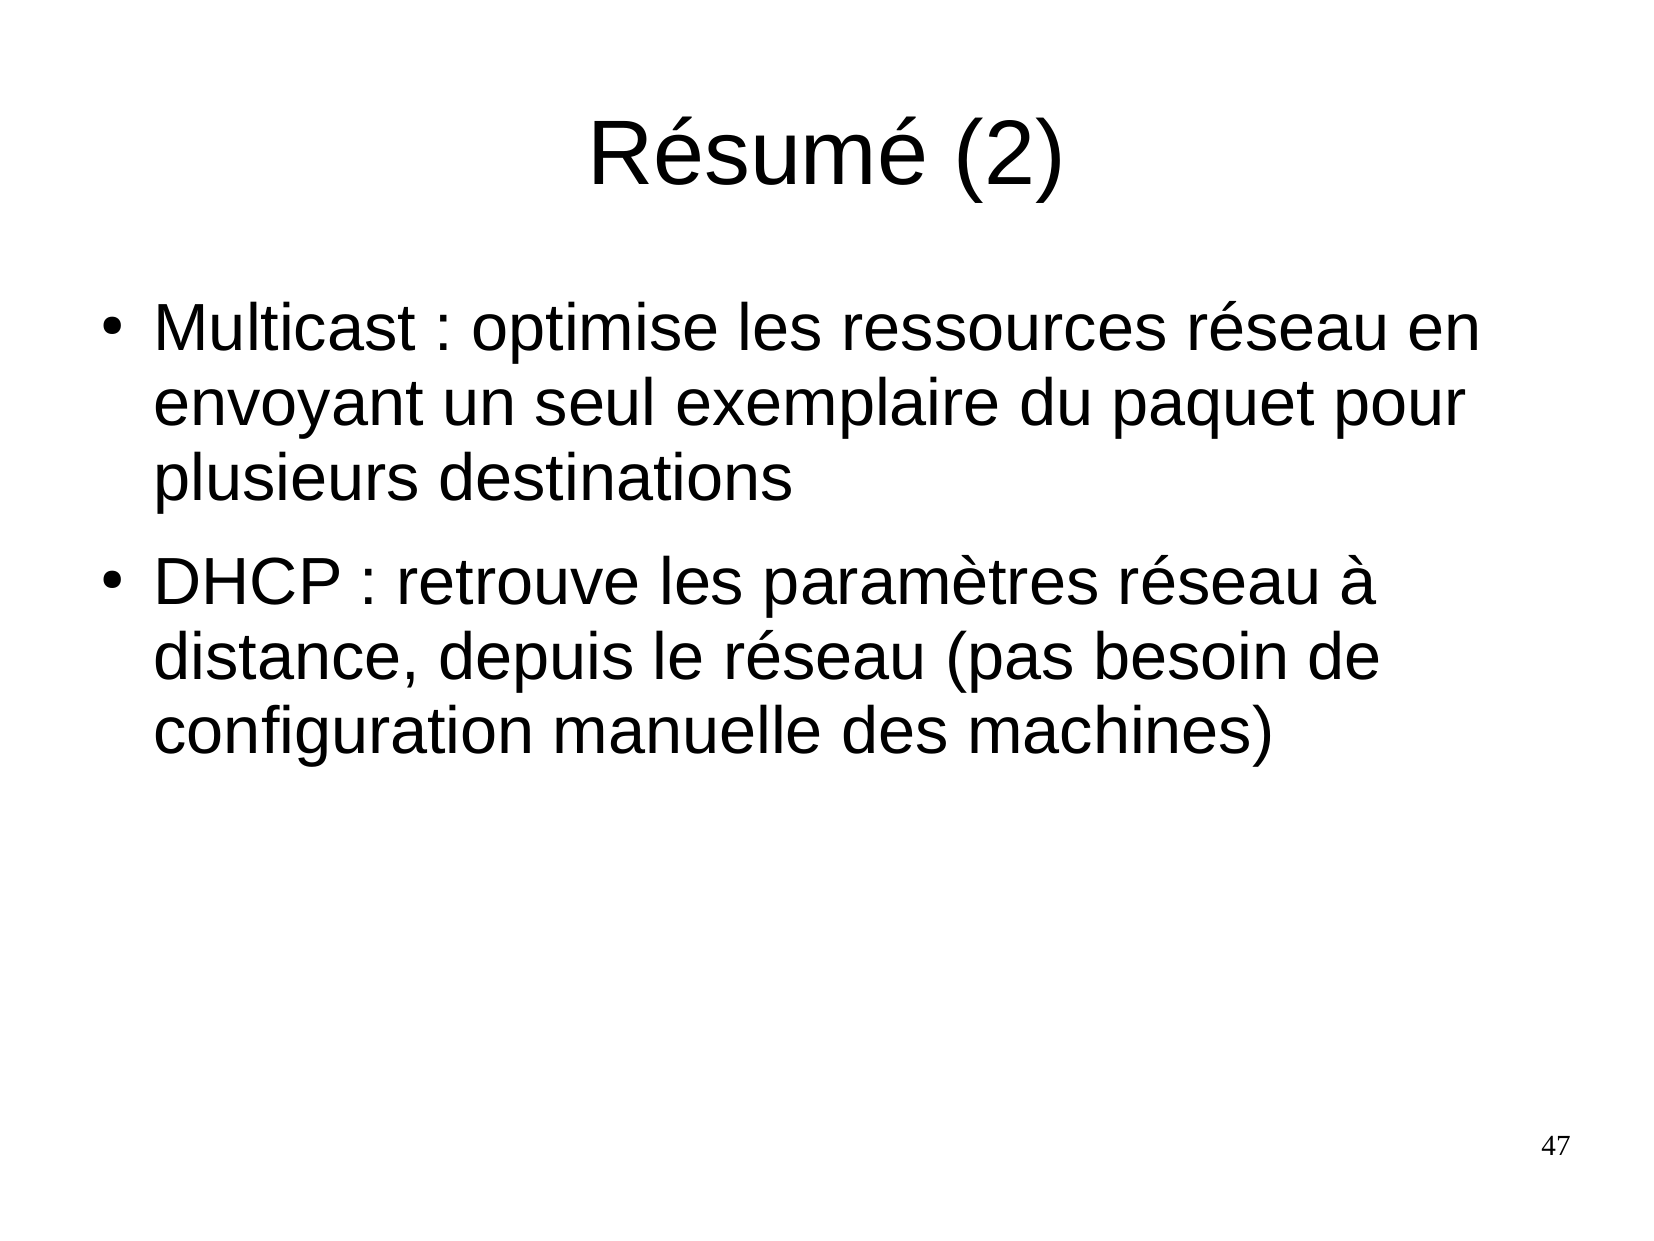

# Résumé (2)
Multicast : optimise les ressources réseau en envoyant un seul exemplaire du paquet pour plusieurs destinations
DHCP : retrouve les paramètres réseau à distance, depuis le réseau (pas besoin de configuration manuelle des machines)
47